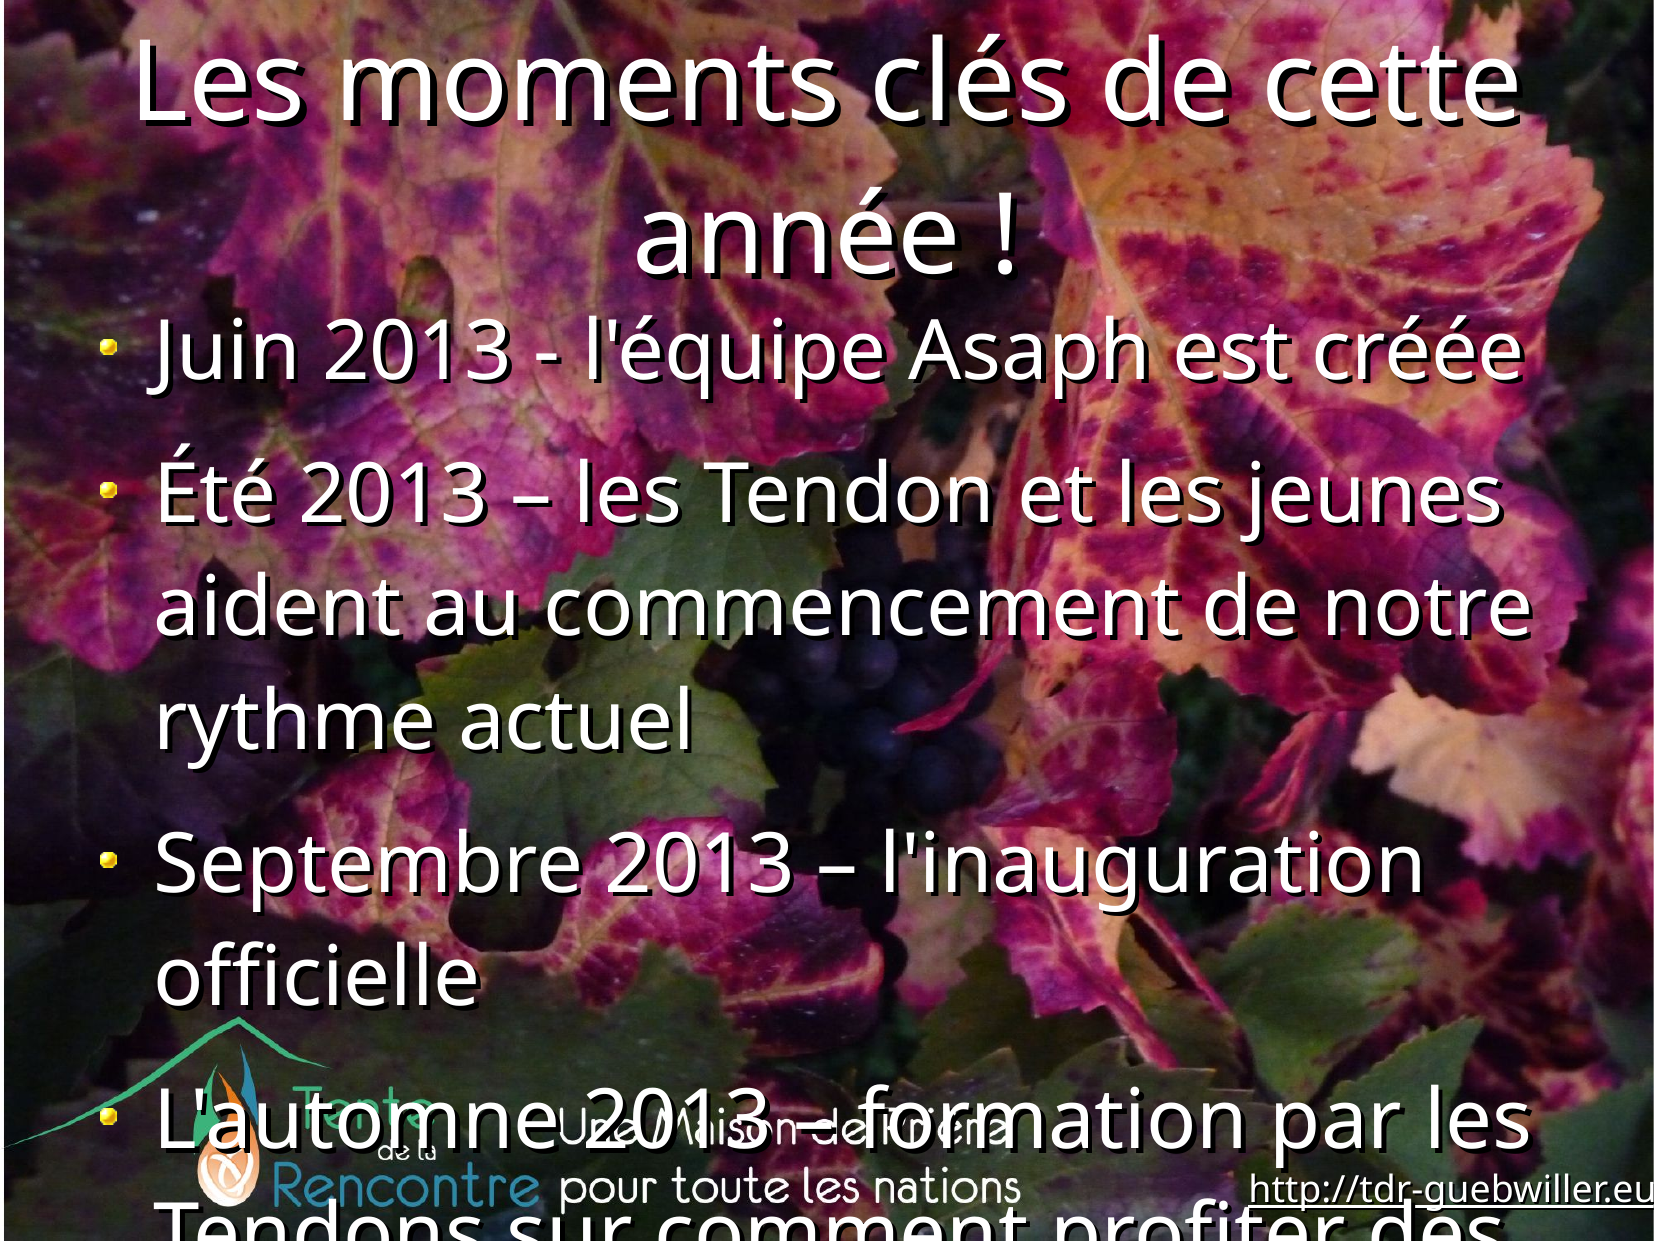

# Les moments clés de cette année !
Juin 2013 - l'équipe Asaph est créée
Été 2013 – les Tendon et les jeunes aident au commencement de notre rythme actuel
Septembre 2013 – l'inauguration officielle
L'automne 2013 – formation par les Tendons sur comment profiter des temps dans la maison de prière